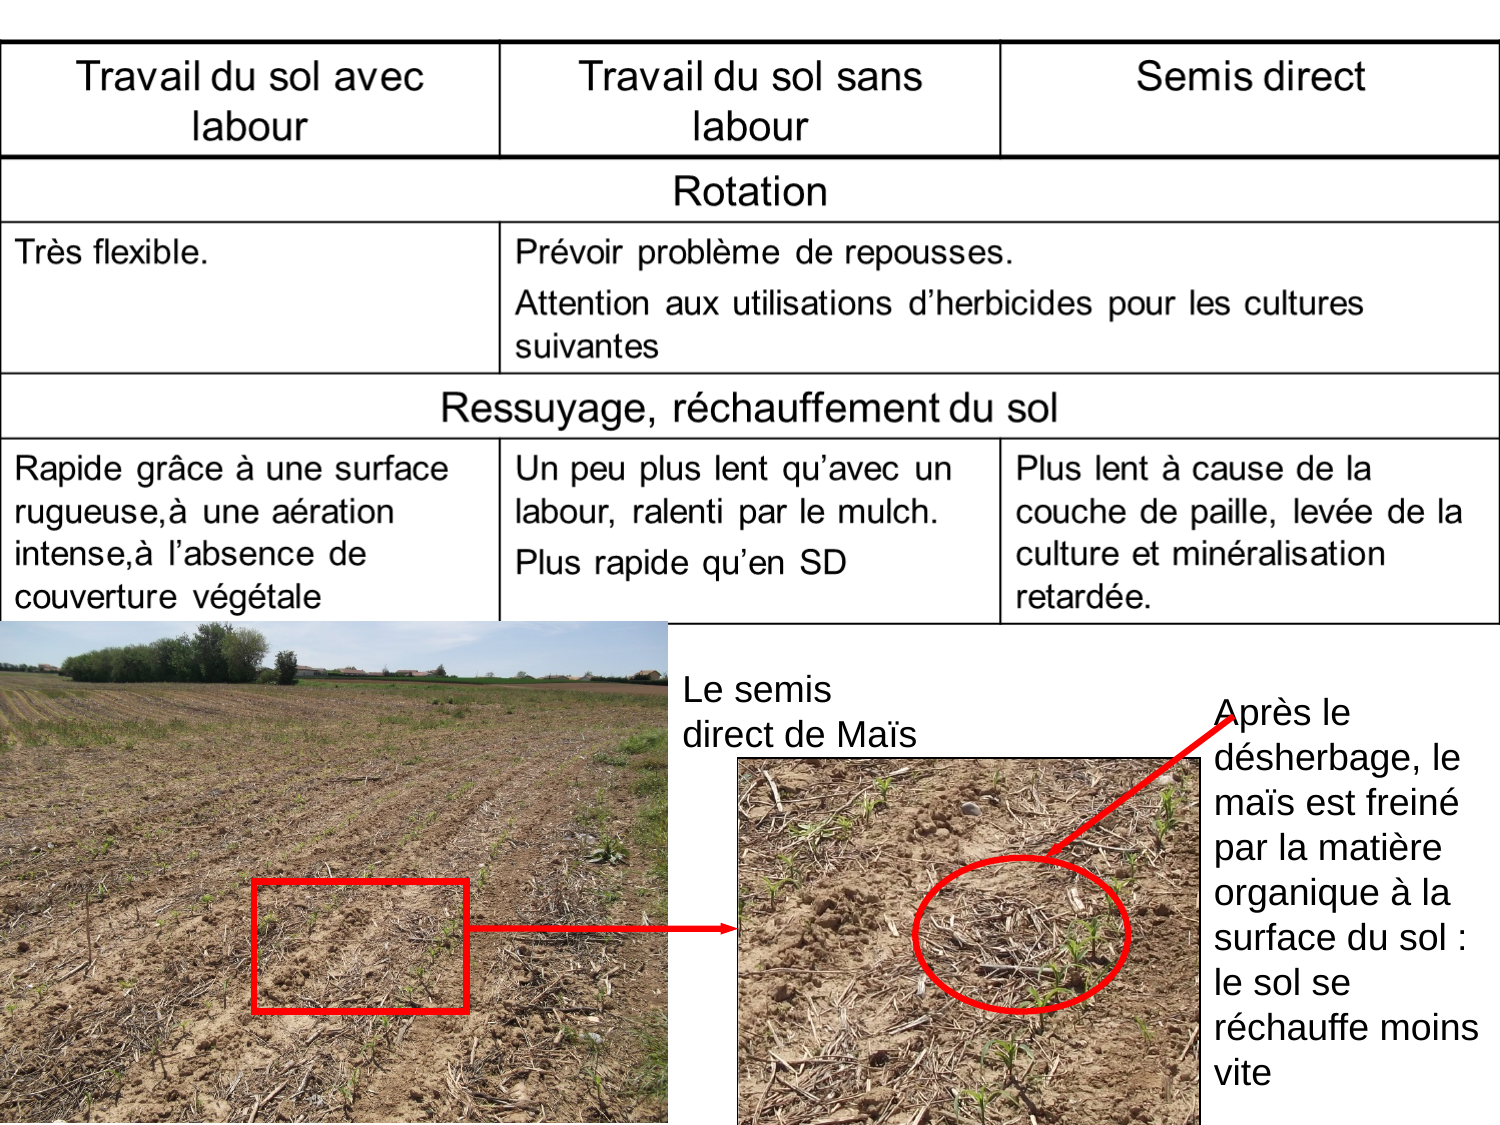

Le semis direct de Maïs
Après le désherbage, le maïs est freiné par la matière organique à la surface du sol : le sol se réchauffe moins vite